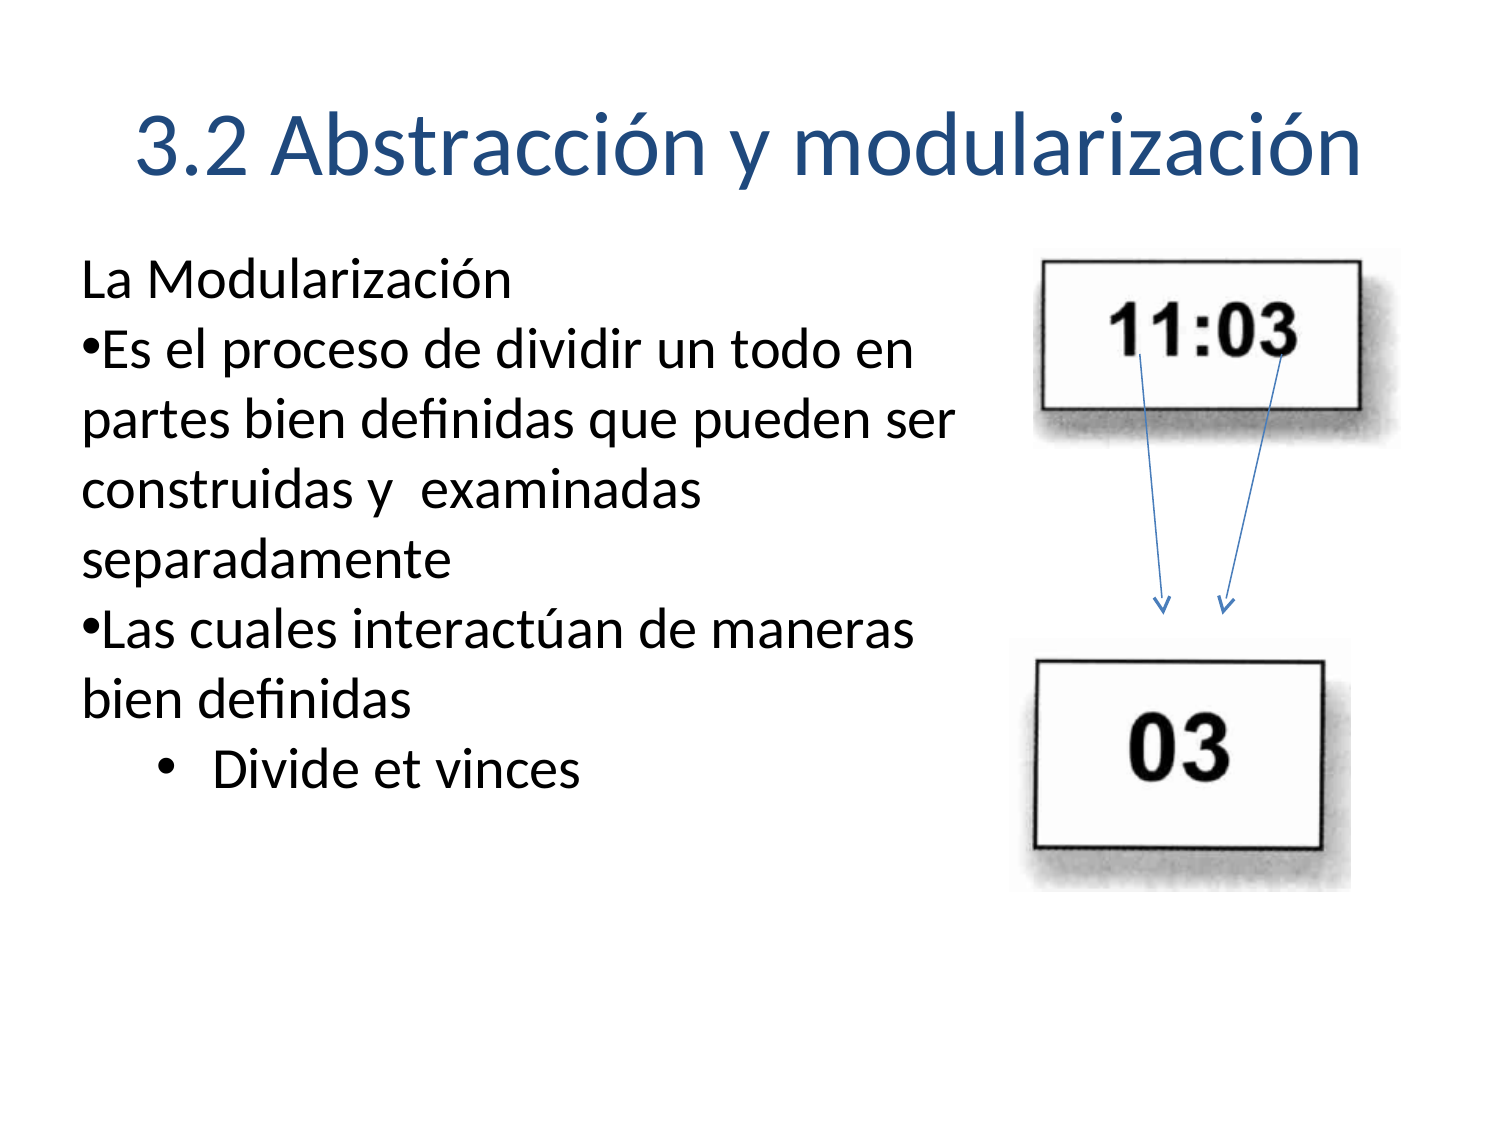

# 3.2 Abstracción y modularización
La Modularización
Es el proceso de dividir un todo en partes bien definidas que pueden ser construidas y examinadas separadamente
Las cuales interactúan de maneras bien definidas
Divide et vinces